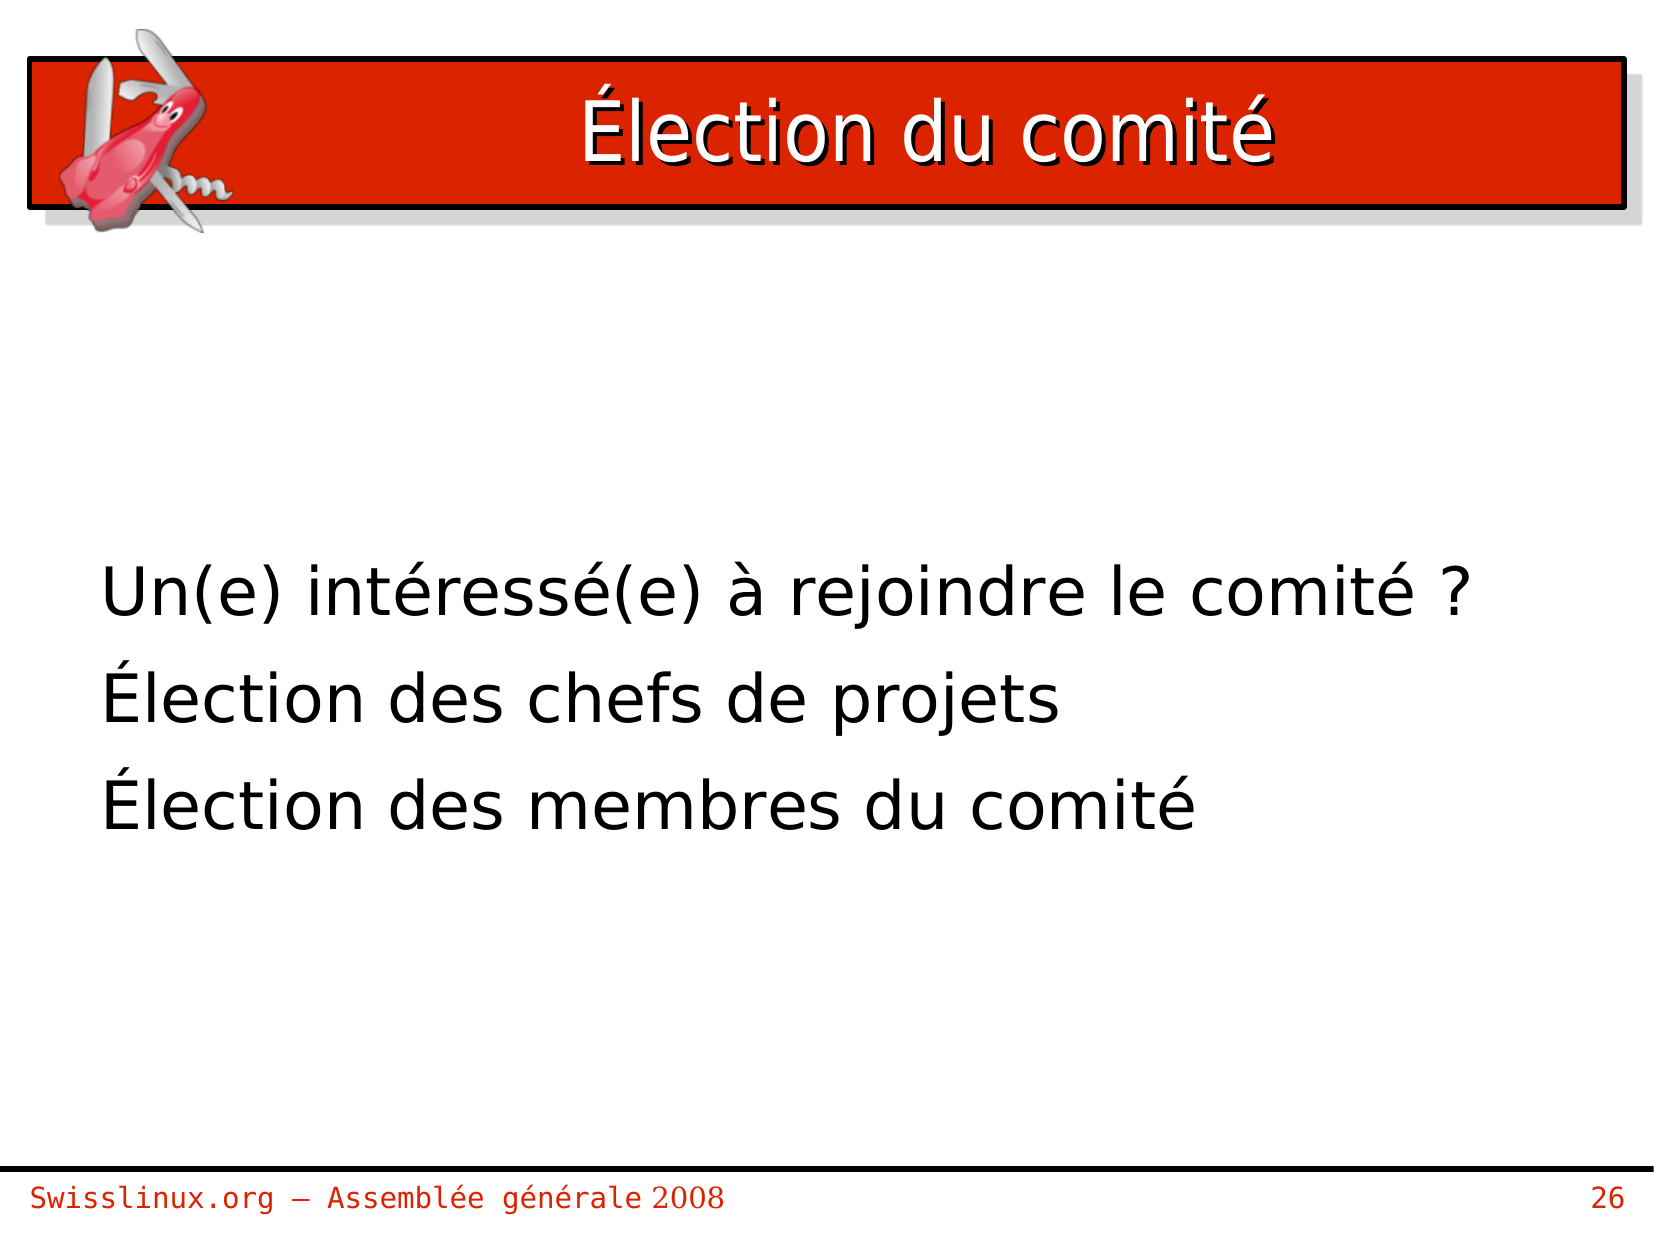

# Élection du comité
Un(e) intéressé(e) à rejoindre le comité ?
Élection des chefs de projets
Élection des membres du comité
26 Janvier 2007
26